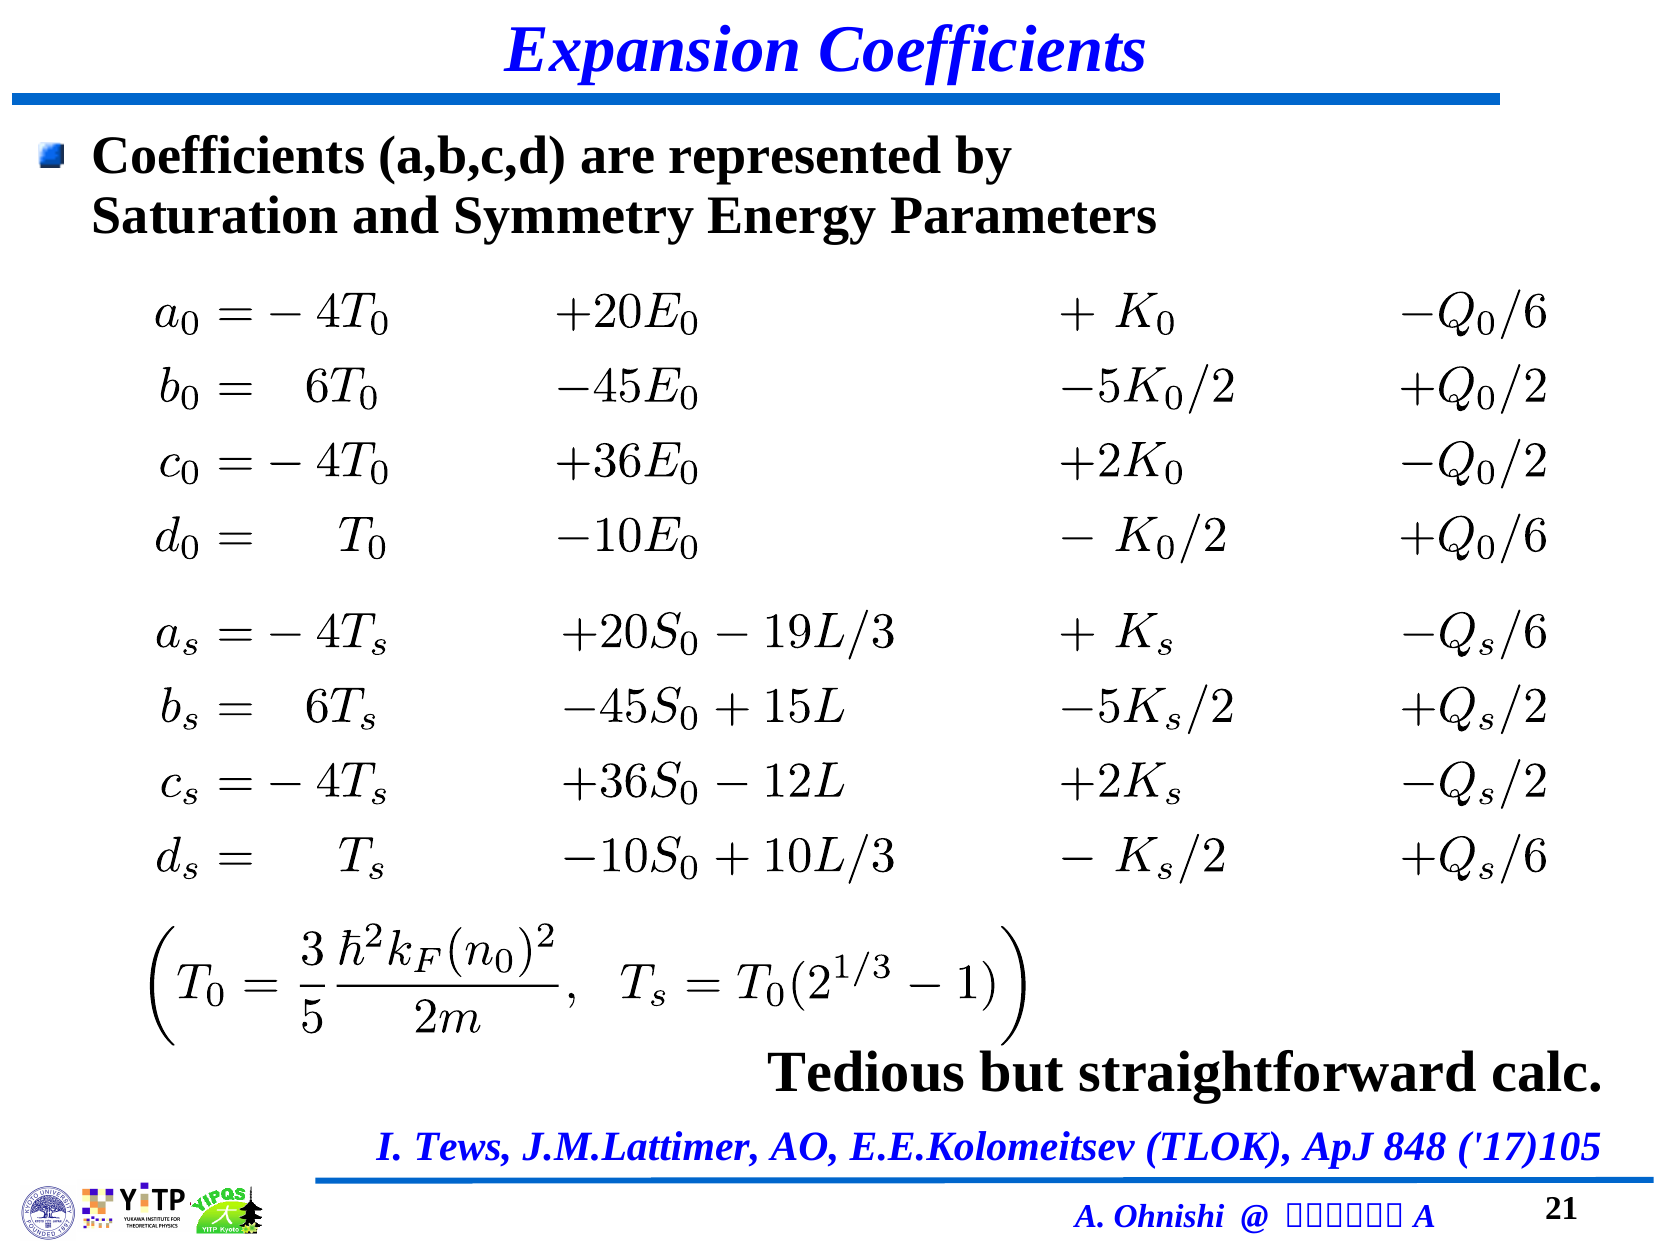

# Expansion Coefficients
Coefficients (a,b,c,d) are represented by
Saturation and Symmetry Energy Parameters
Tedious but straightforward calc.
I. Tews, J.M.Lattimer, AO, E.E.Kolomeitsev (TLOK), ApJ 848 ('17)105